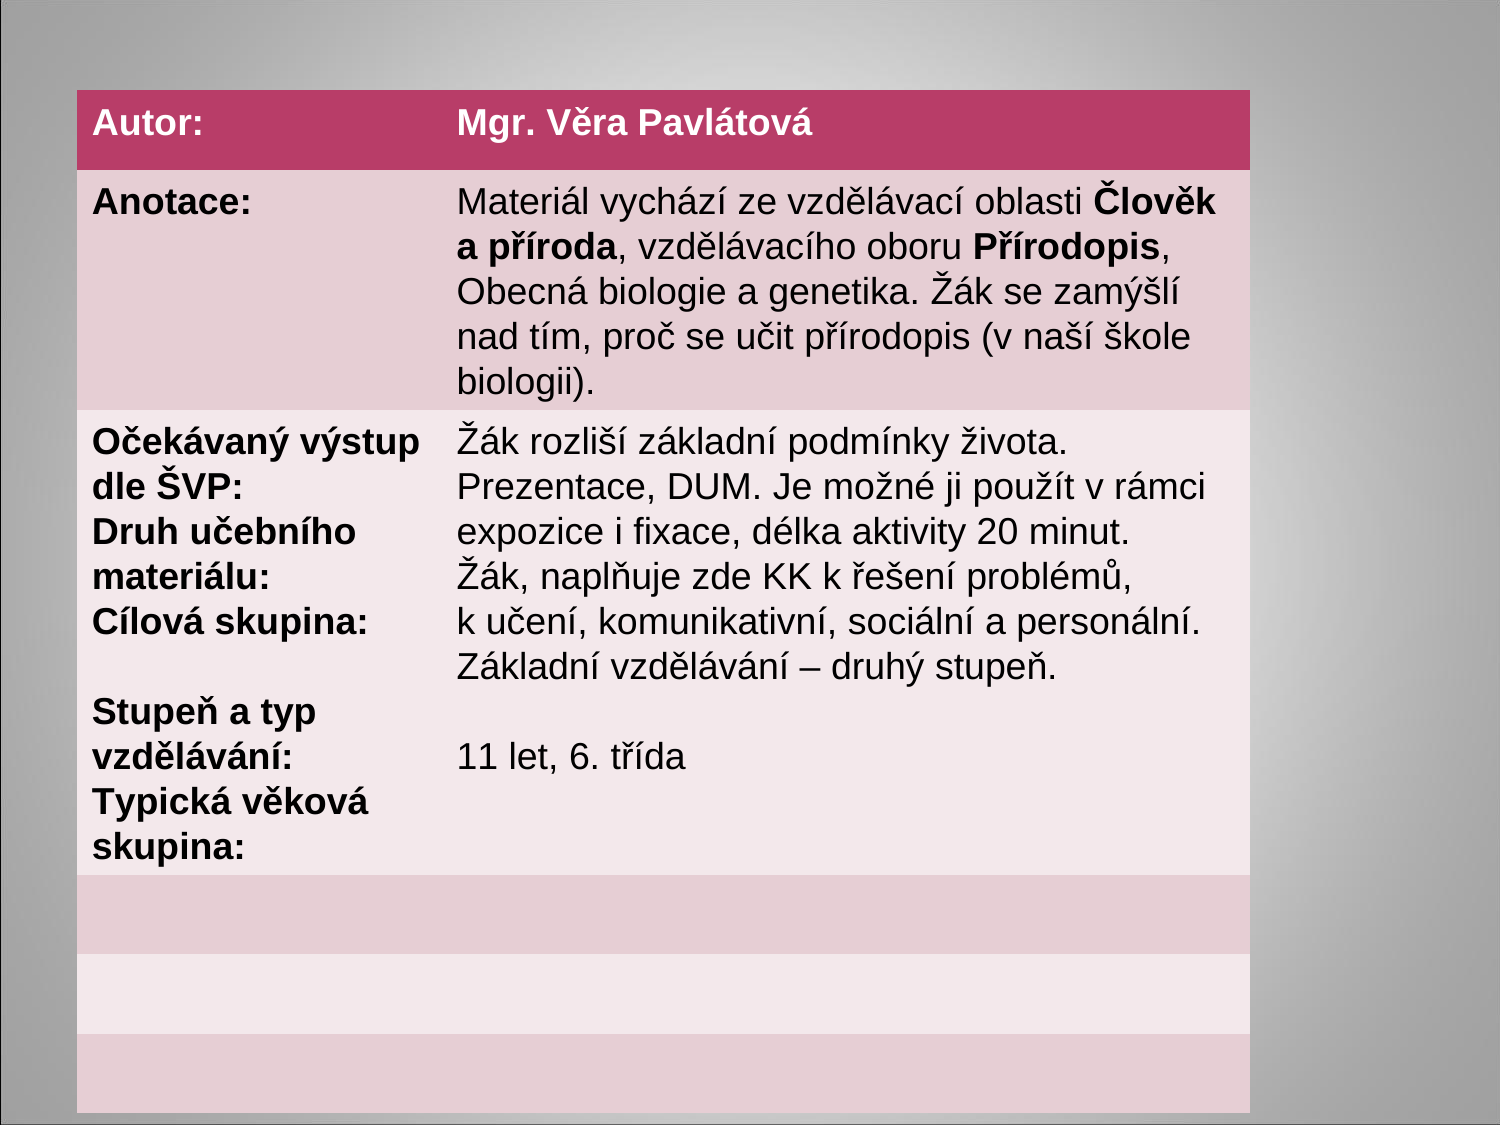

| Autor: | Mgr. Věra Pavlátová |
| --- | --- |
| Anotace: | Materiál vychází ze vzdělávací oblasti Člověk a příroda, vzdělávacího oboru Přírodopis, Obecná biologie a genetika. Žák se zamýšlí nad tím, proč se učit přírodopis (v naší škole biologii). |
| Očekávaný výstup dle ŠVP: Druh učebního materiálu: Cílová skupina: Stupeň a typ vzdělávání: Typická věková skupina: | Žák rozliší základní podmínky života. Prezentace, DUM. Je možné ji použít v rámci expozice i fixace, délka aktivity 20 minut. Žák, naplňuje zde KK k řešení problémů, k učení, komunikativní, sociální a personální. Základní vzdělávání ‒ druhý stupeň. 11 let, 6. třída |
| | |
| | |
| | |